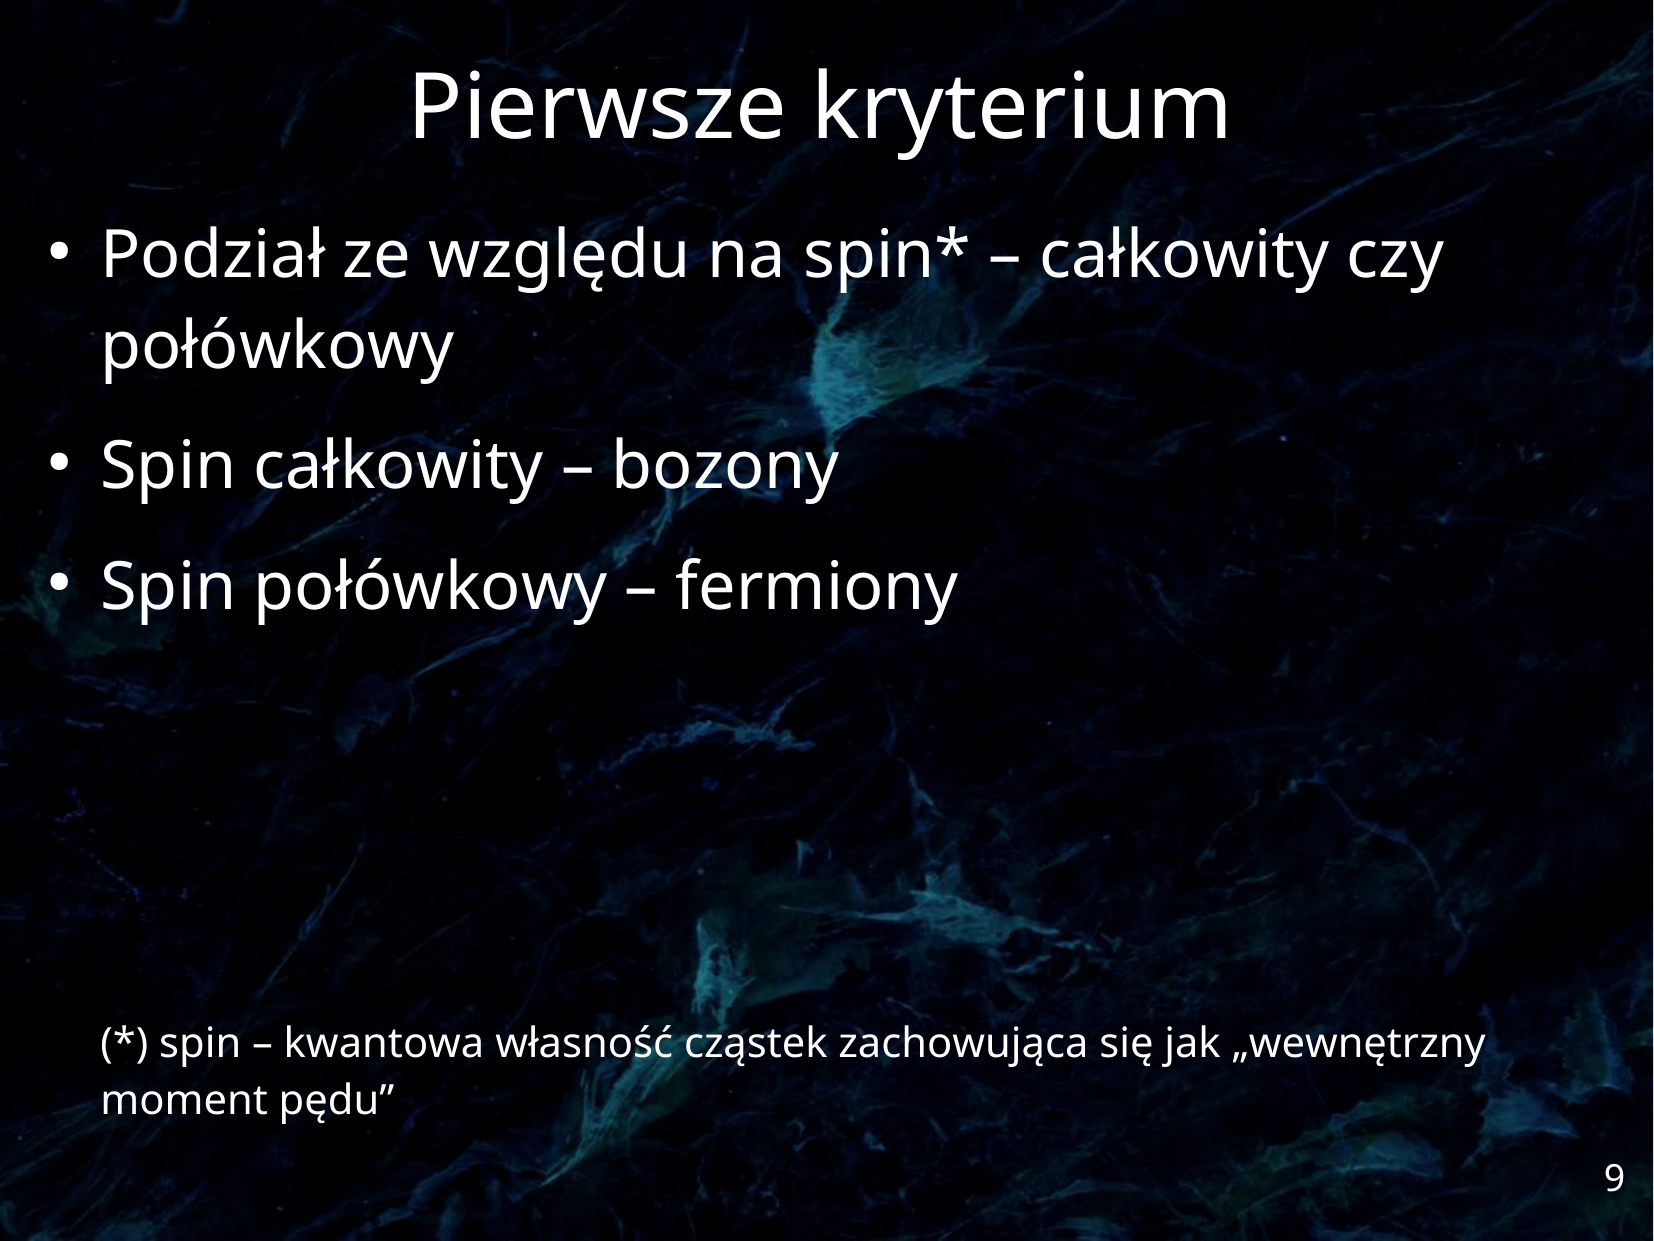

# Pierwsze kryterium
Podział ze względu na spin* – całkowity czy połówkowy
Spin całkowity – bozony
Spin połówkowy – fermiony
(*) spin – kwantowa własność cząstek zachowująca się jak „wewnętrzny moment pędu”
9